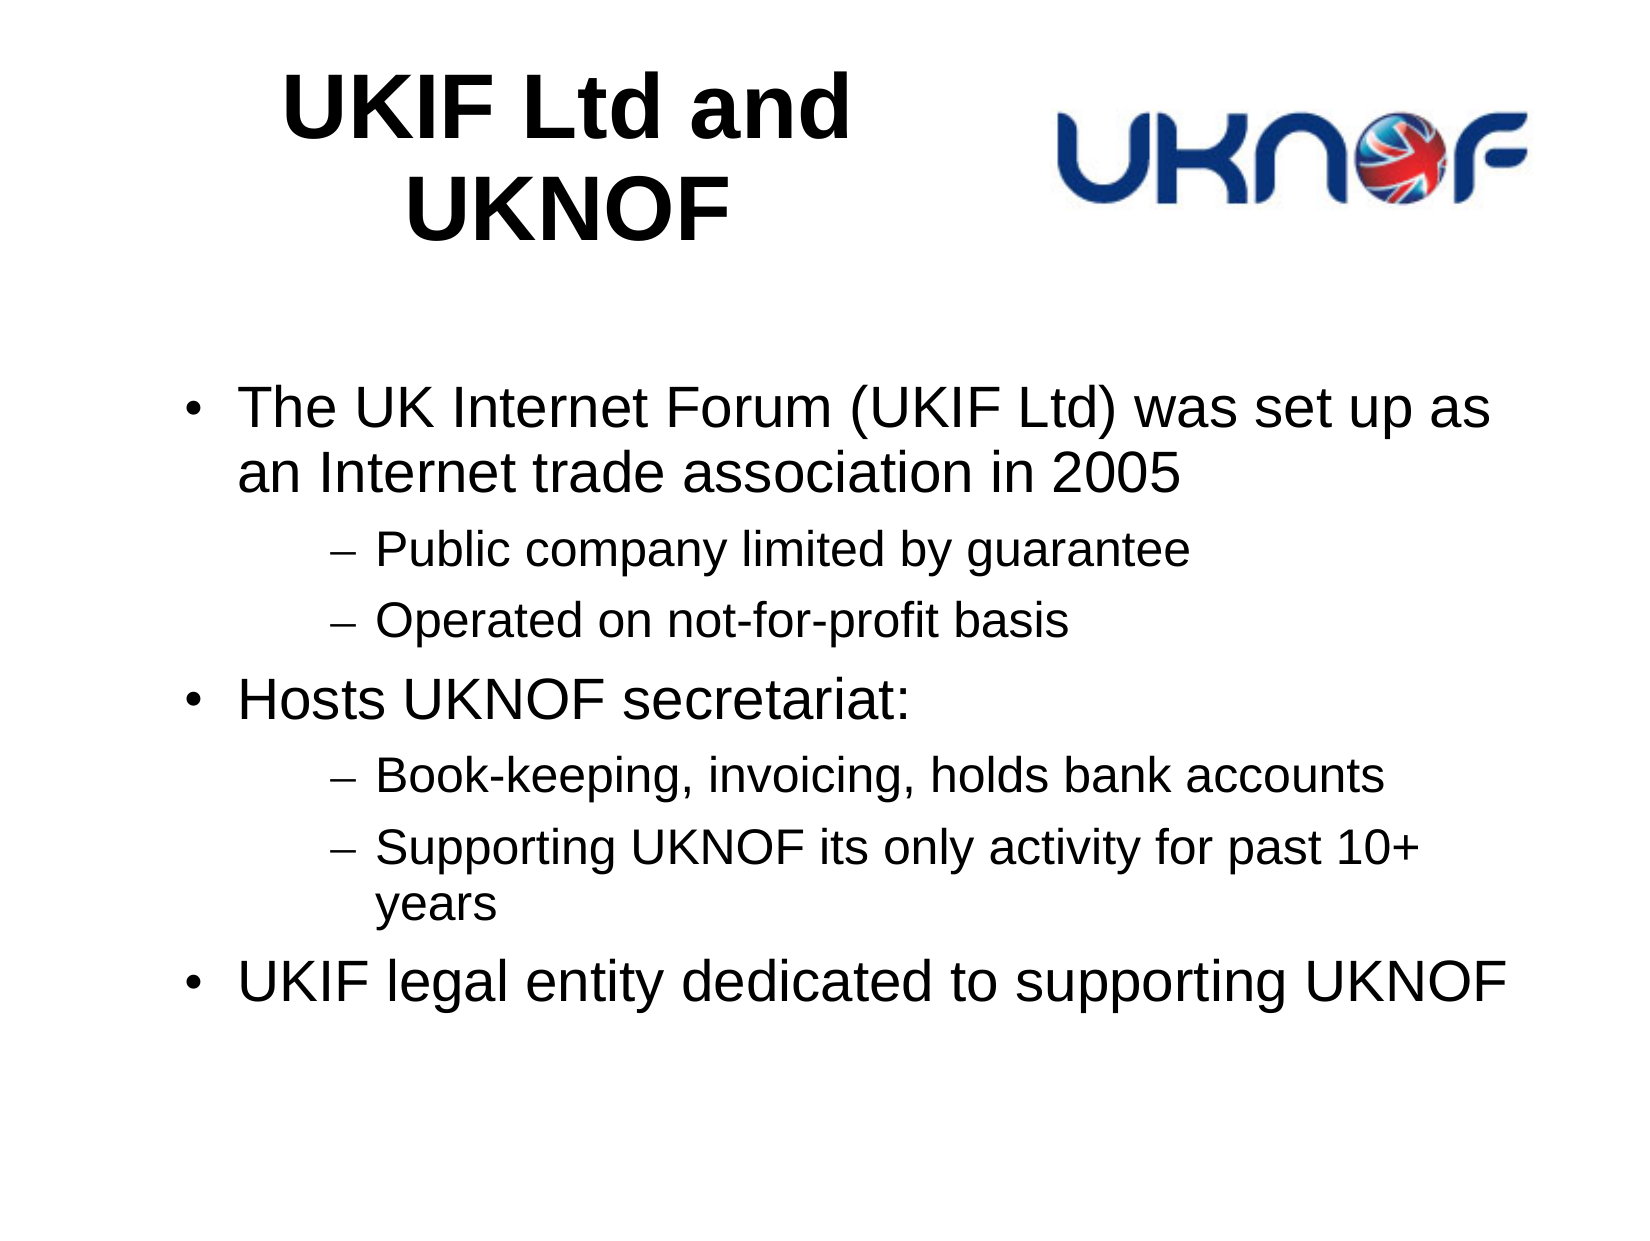

# UKIF Ltd and UKNOF
The UK Internet Forum (UKIF Ltd) was set up as an Internet trade association in 2005
Public company limited by guarantee
Operated on not-for-profit basis
Hosts UKNOF secretariat:
Book-keeping, invoicing, holds bank accounts
Supporting UKNOF its only activity for past 10+ years
UKIF legal entity dedicated to supporting UKNOF